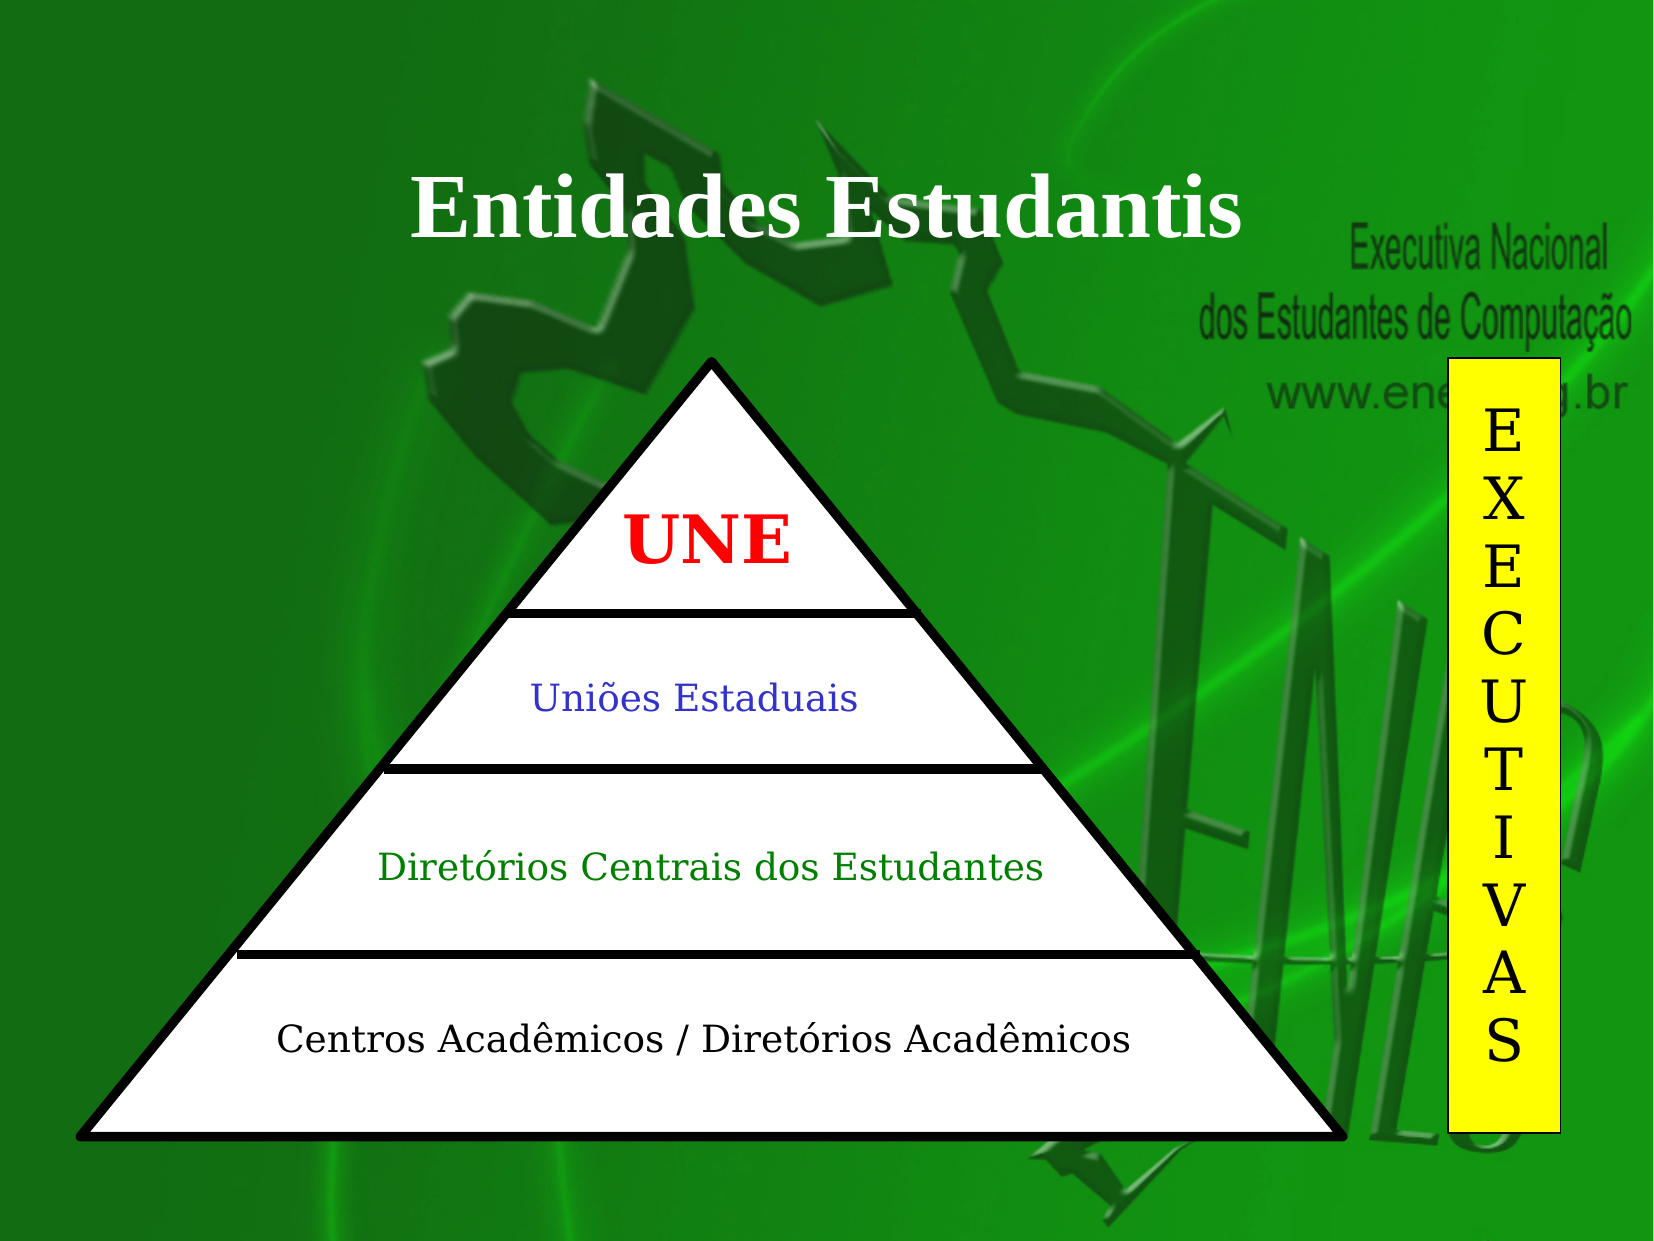

# Entidades Estudantis
Entidades Estudantis
E
X
E
C
U
T
I
V
A
S
E
X
E
C
U
T
I
V
A
S
UNE
UNE
Uniões Estaduais
Uniões Estaduais
Diretórios Centrais dos Estudantes
Diretórios Centrais dos Estudantes
Centros Acadêmicos / Diretórios Acadêmicos
Centros Acadêmicos / Diretórios Acadêmicos